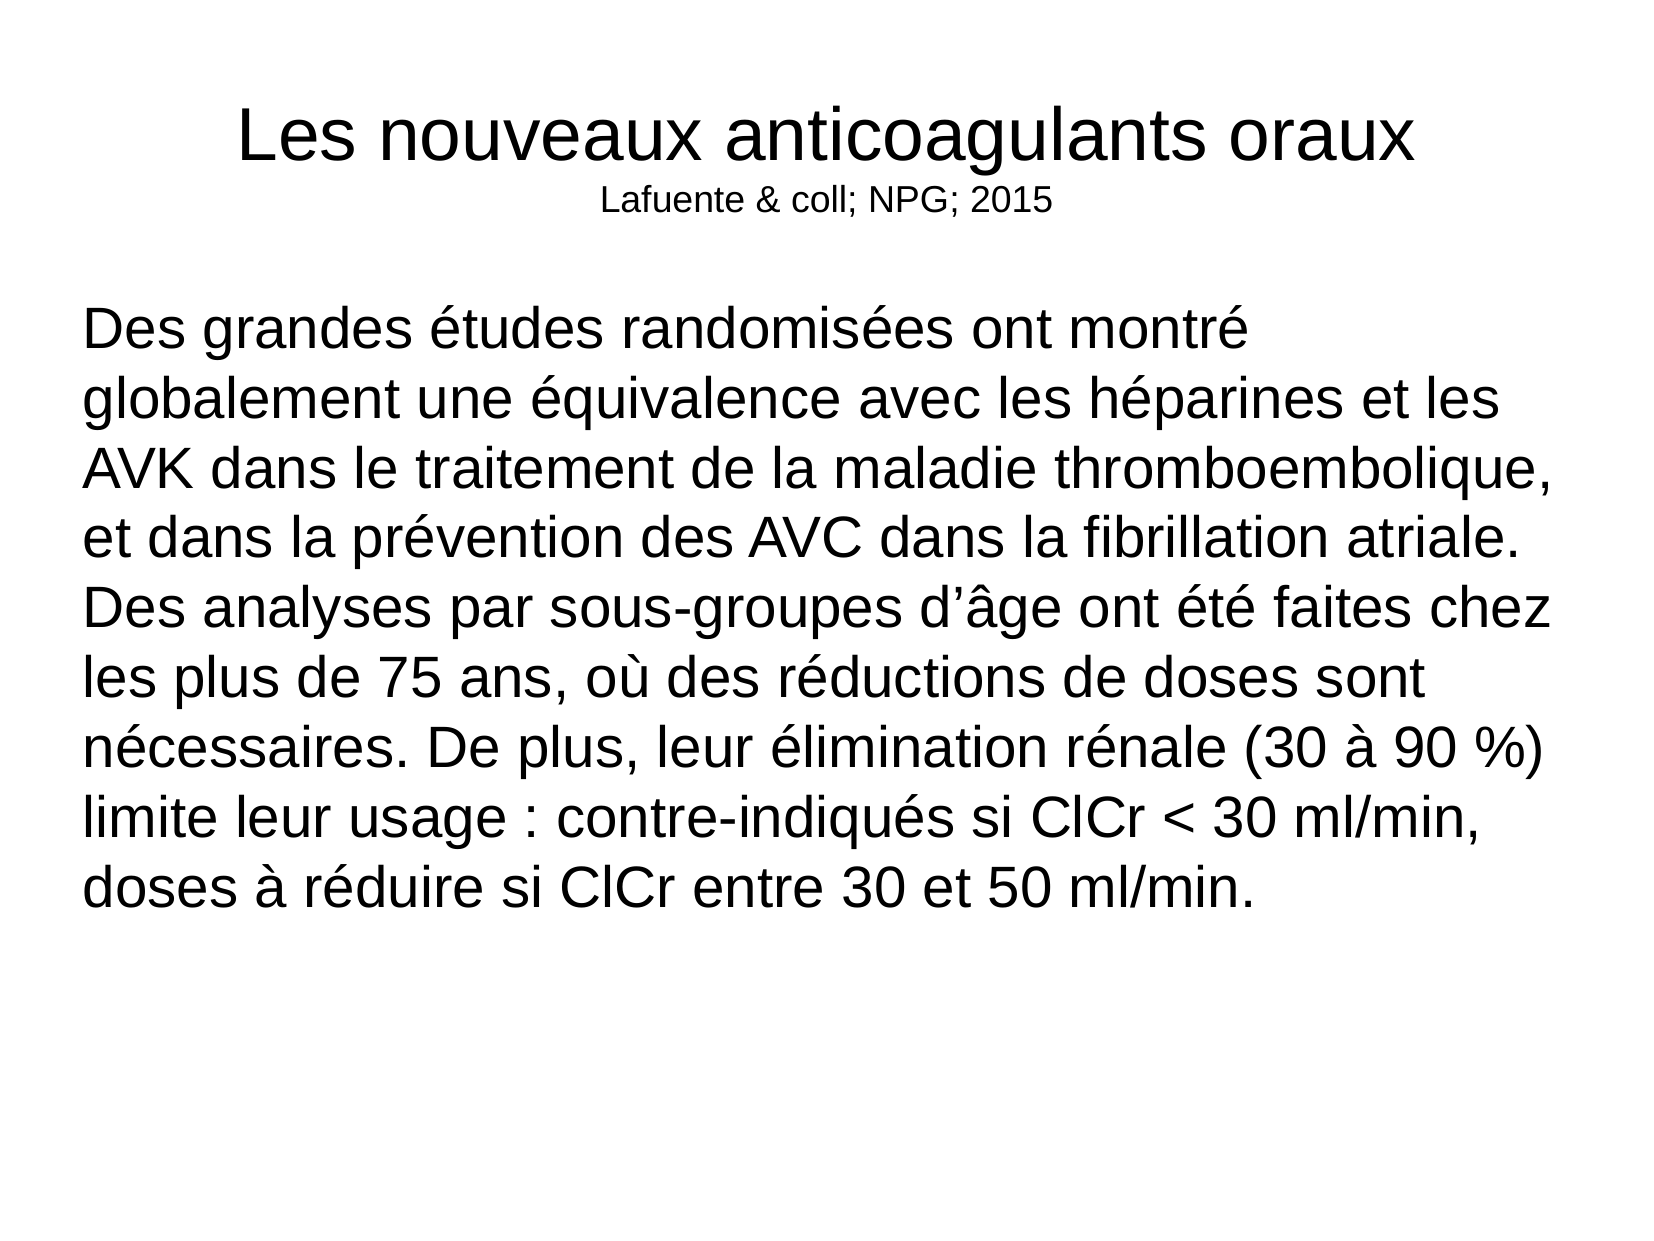

# Les nouveaux anticoagulants oraux Lafuente & coll; NPG; 2015
Des grandes études randomisées ont montré globalement une équivalence avec les héparines et les AVK dans le traitement de la maladie thromboembolique, et dans la prévention des AVC dans la fibrillation atriale. Des analyses par sous-groupes d’âge ont été faites chez les plus de 75 ans, où des réductions de doses sont nécessaires. De plus, leur élimination rénale (30 à 90 %) limite leur usage : contre-indiqués si ClCr < 30 ml/min, doses à réduire si ClCr entre 30 et 50 ml/min.